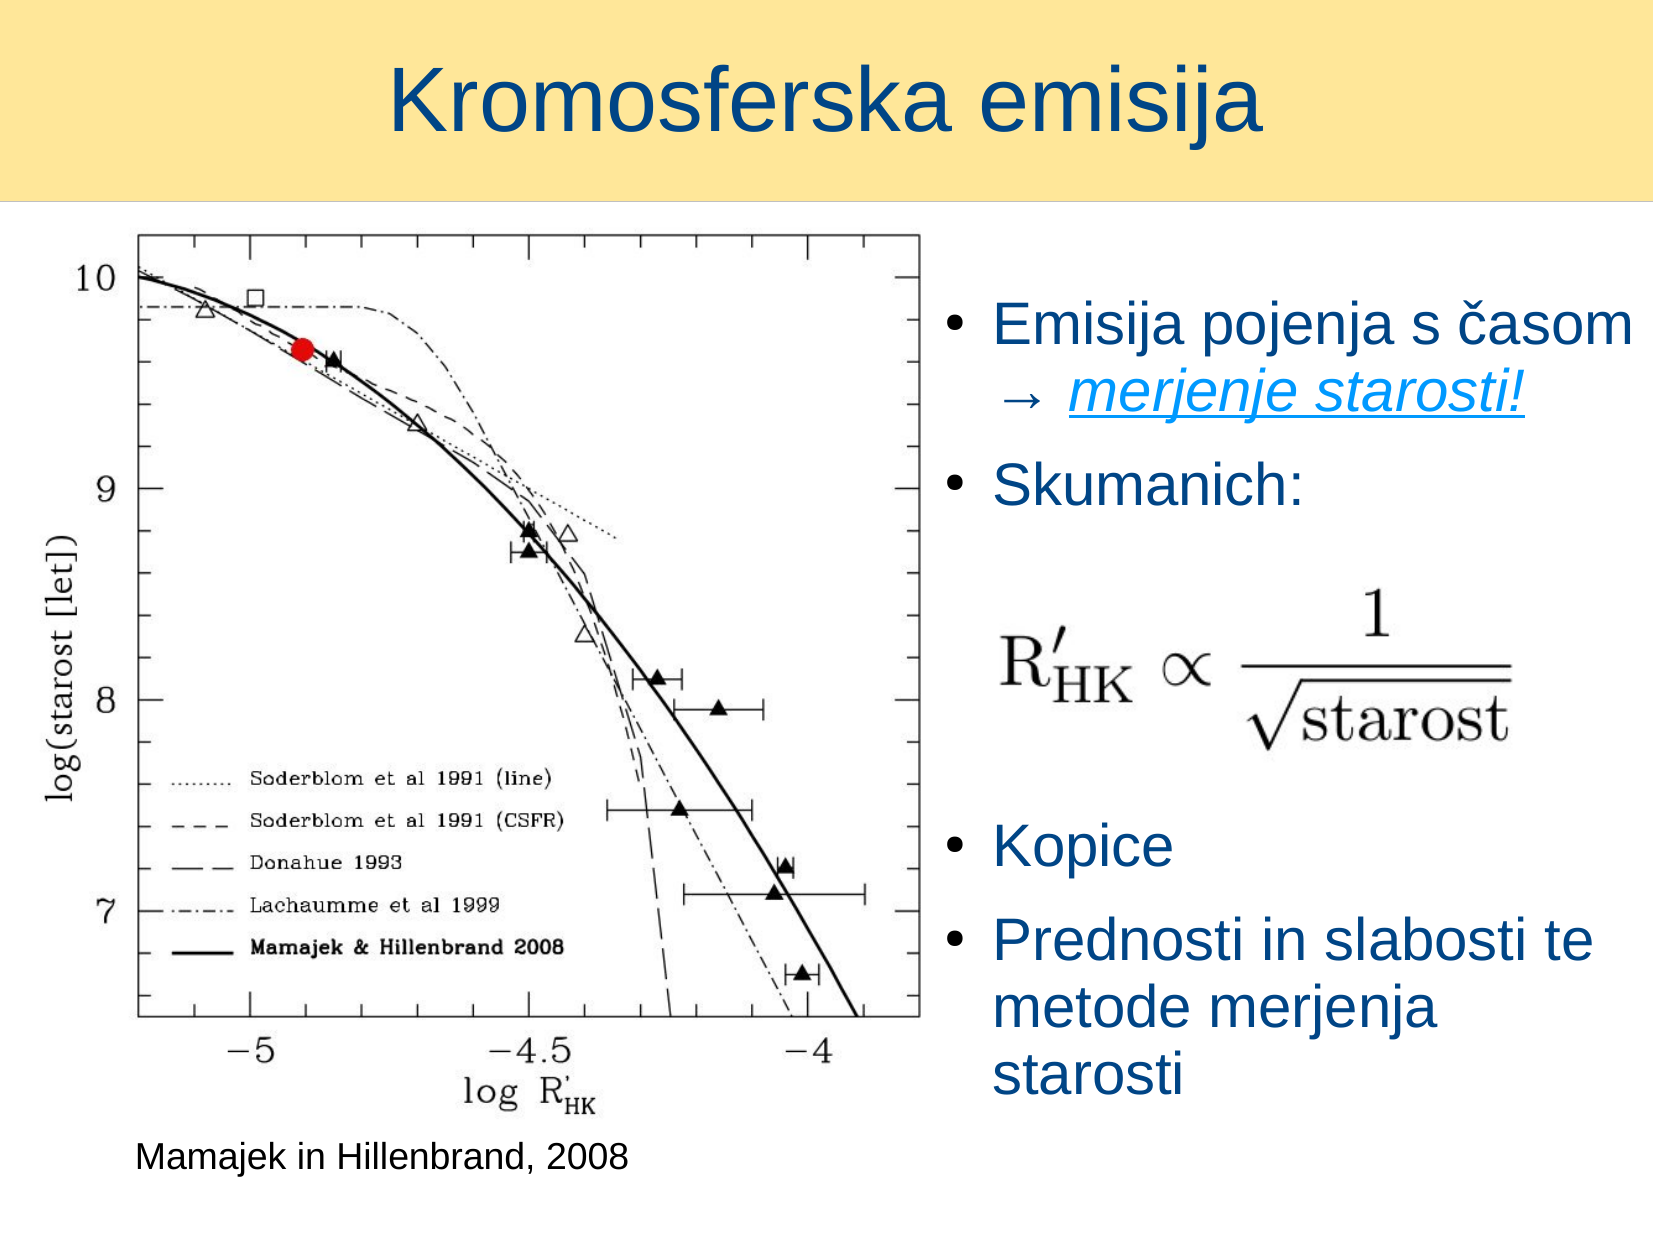

# Kromosferska emisija
Emisija pojenja s časom → merjenje starosti!
Skumanich:
Kopice
Prednosti in slabosti te metode merjenja starosti
Mamajek in Hillenbrand, 2008